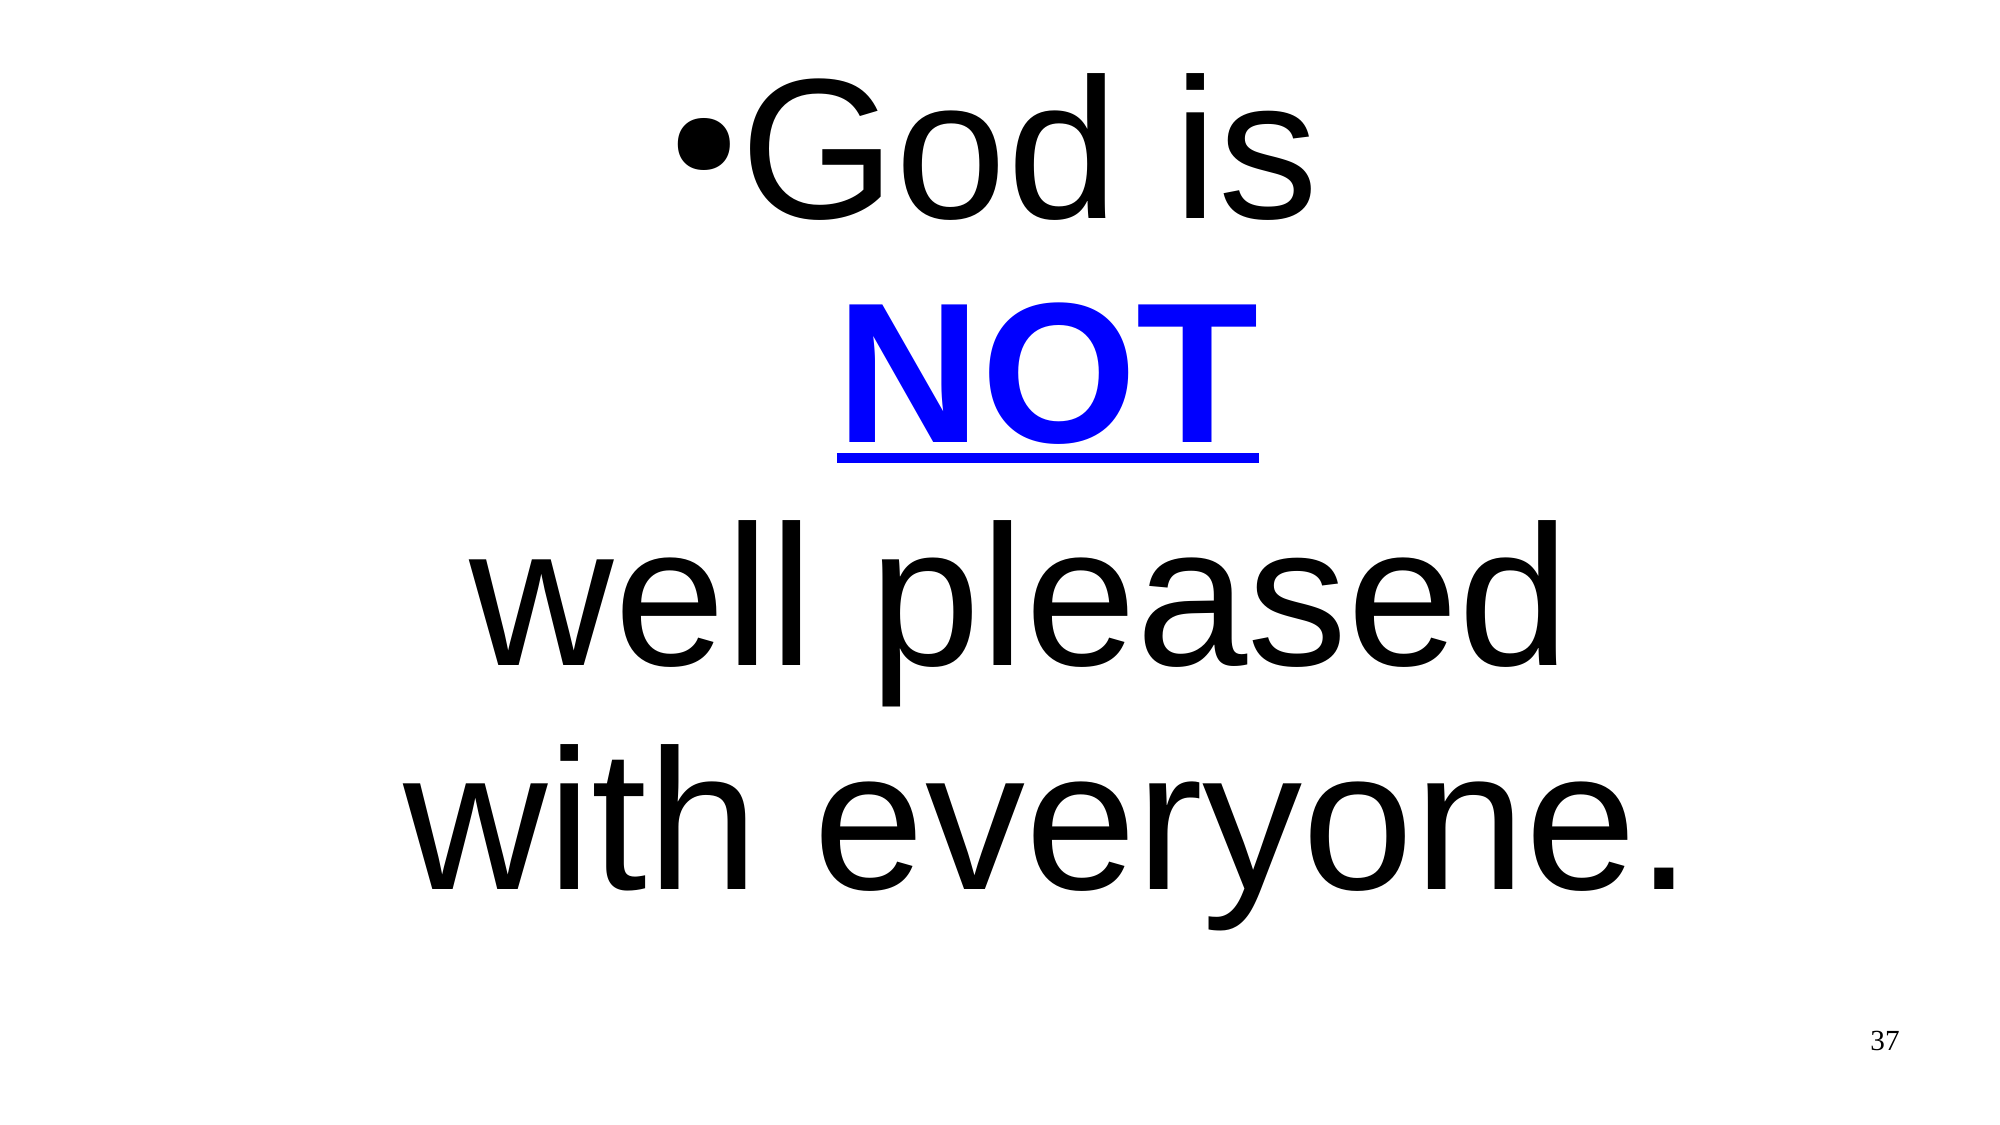

# God is NOT well pleased with everyone.
37